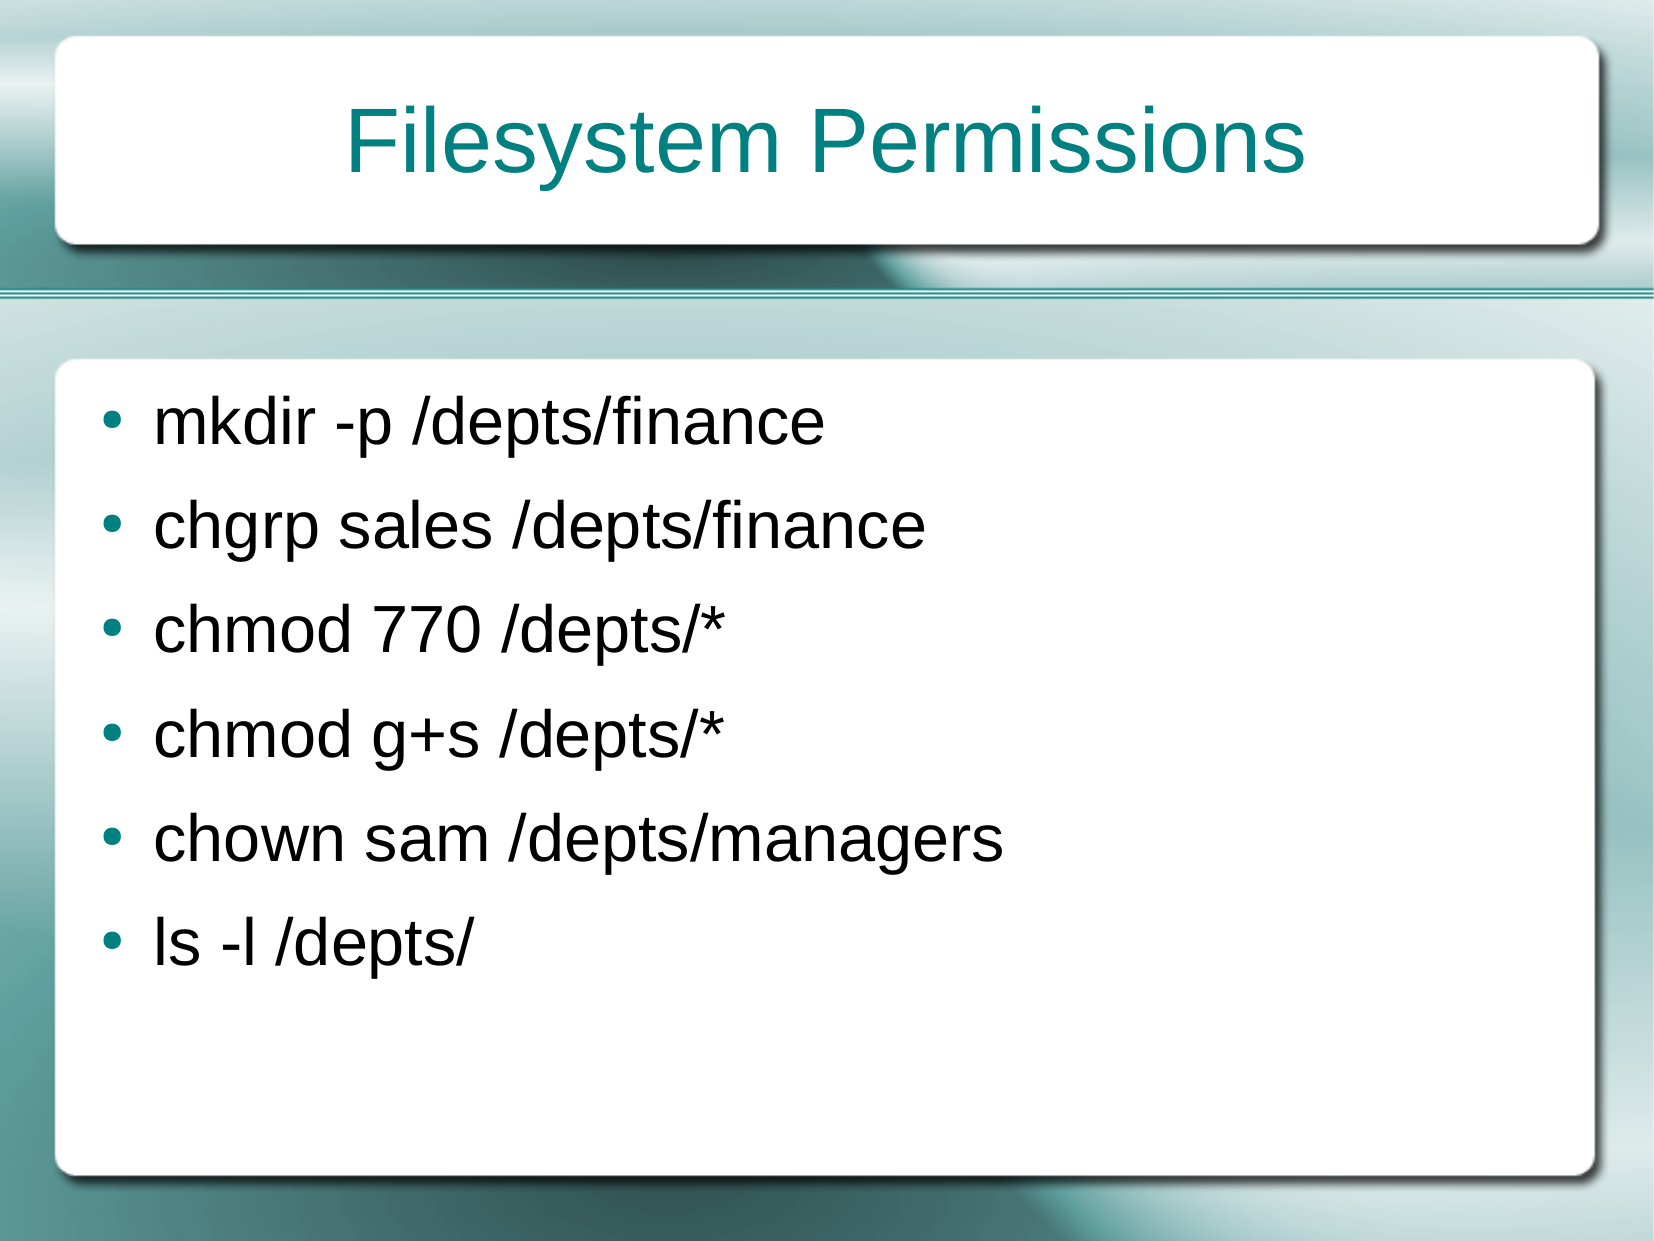

# Filesystem Permissions
mkdir -p /depts/finance
chgrp sales /depts/finance
chmod 770 /depts/*
chmod g+s /depts/*
chown sam /depts/managers
ls -l /depts/